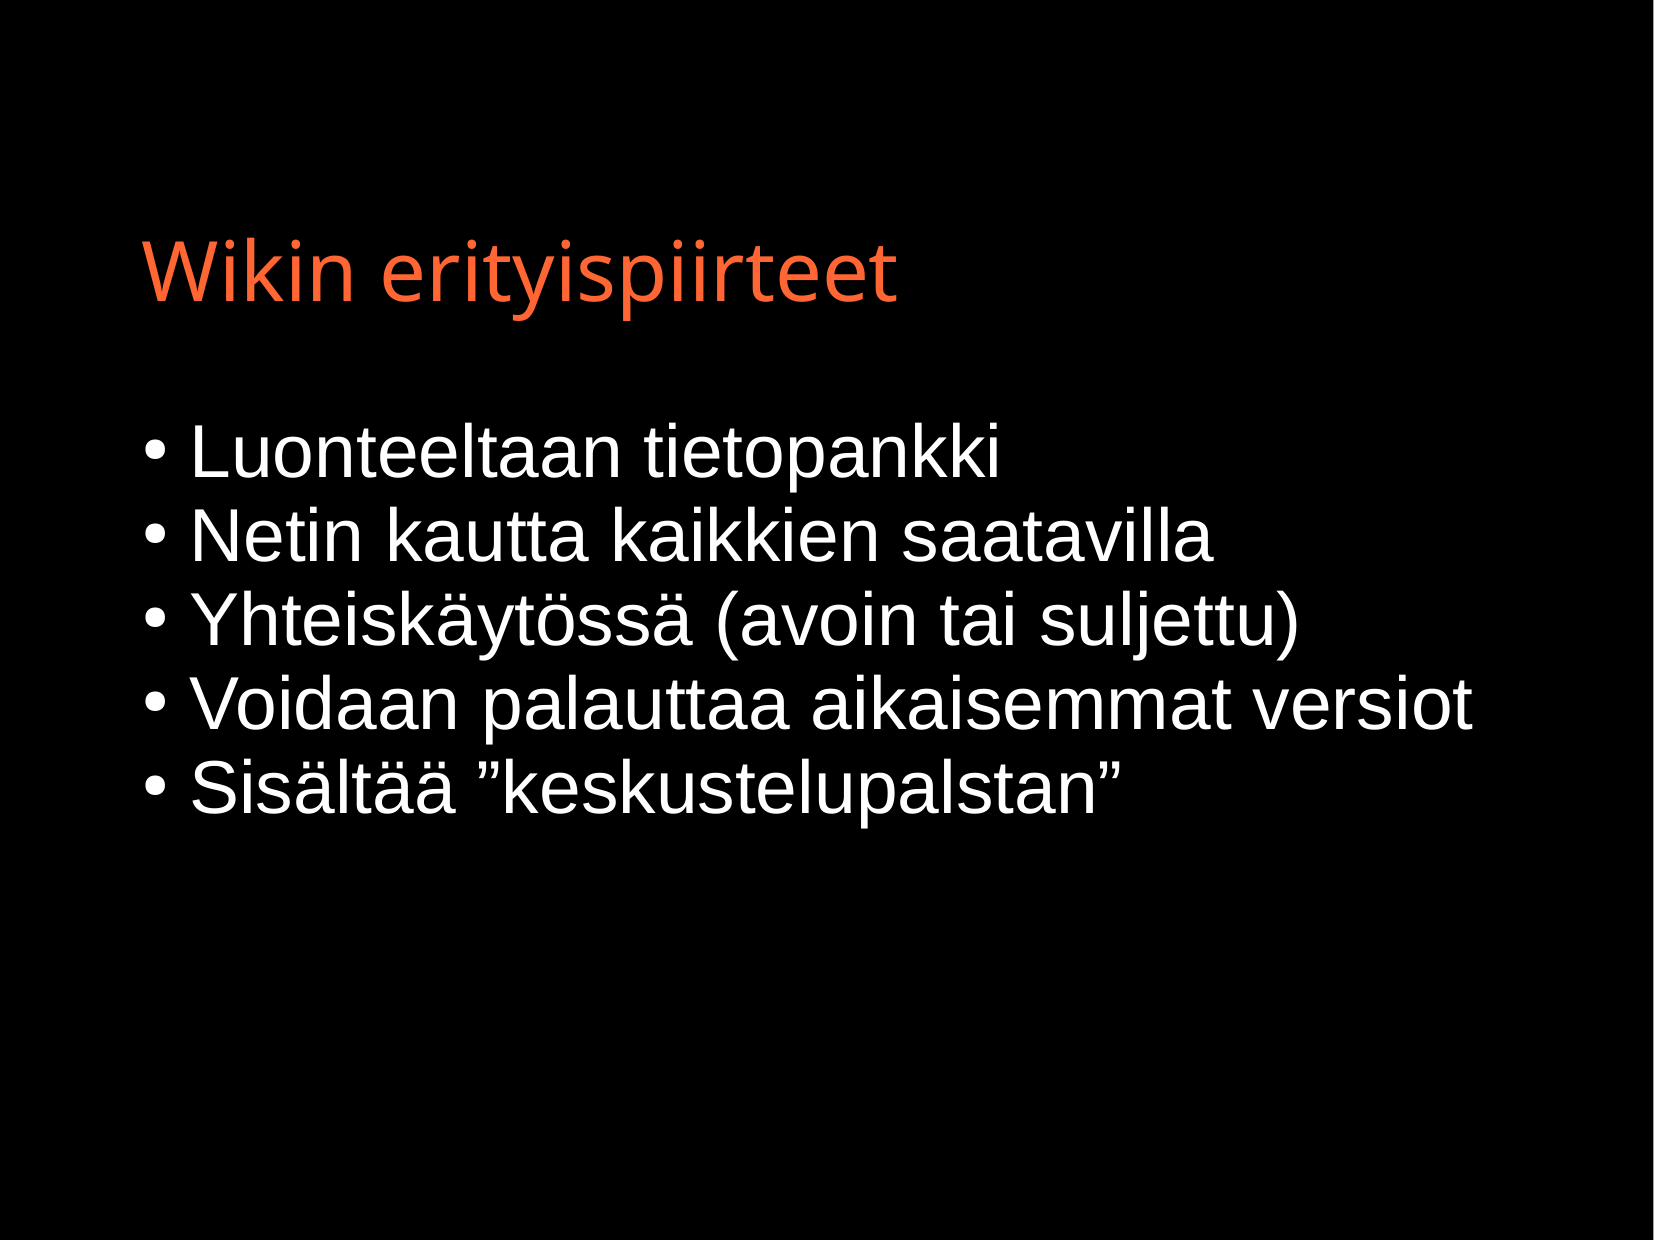

Wikin erityispiirteet
 Luonteeltaan tietopankki
 Netin kautta kaikkien saatavilla
 Yhteiskäytössä (avoin tai suljettu)
 Voidaan palauttaa aikaisemmat versiot
 Sisältää ”keskustelupalstan”